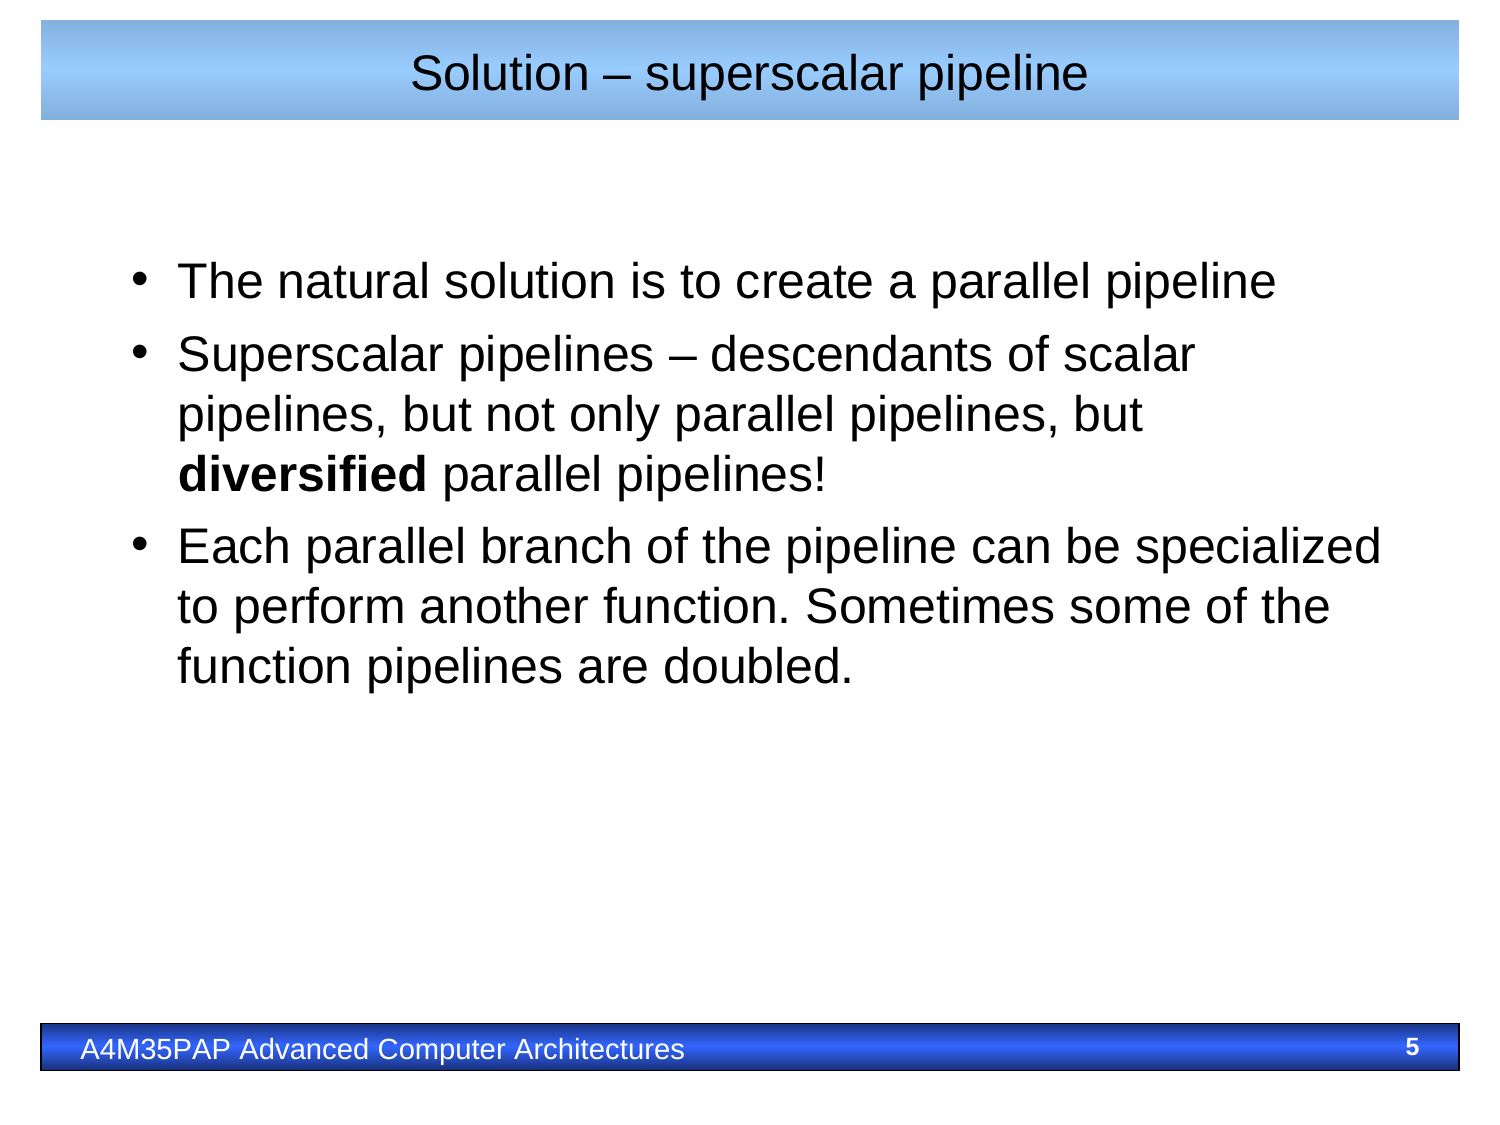

# Solution – superscalar pipeline
The natural solution is to create a parallel pipeline
Superscalar pipelines – descendants of scalar pipelines, but not only parallel pipelines, but diversified parallel pipelines!
Each parallel branch of the pipeline can be specialized to perform another function. Sometimes some of the function pipelines are doubled.
5